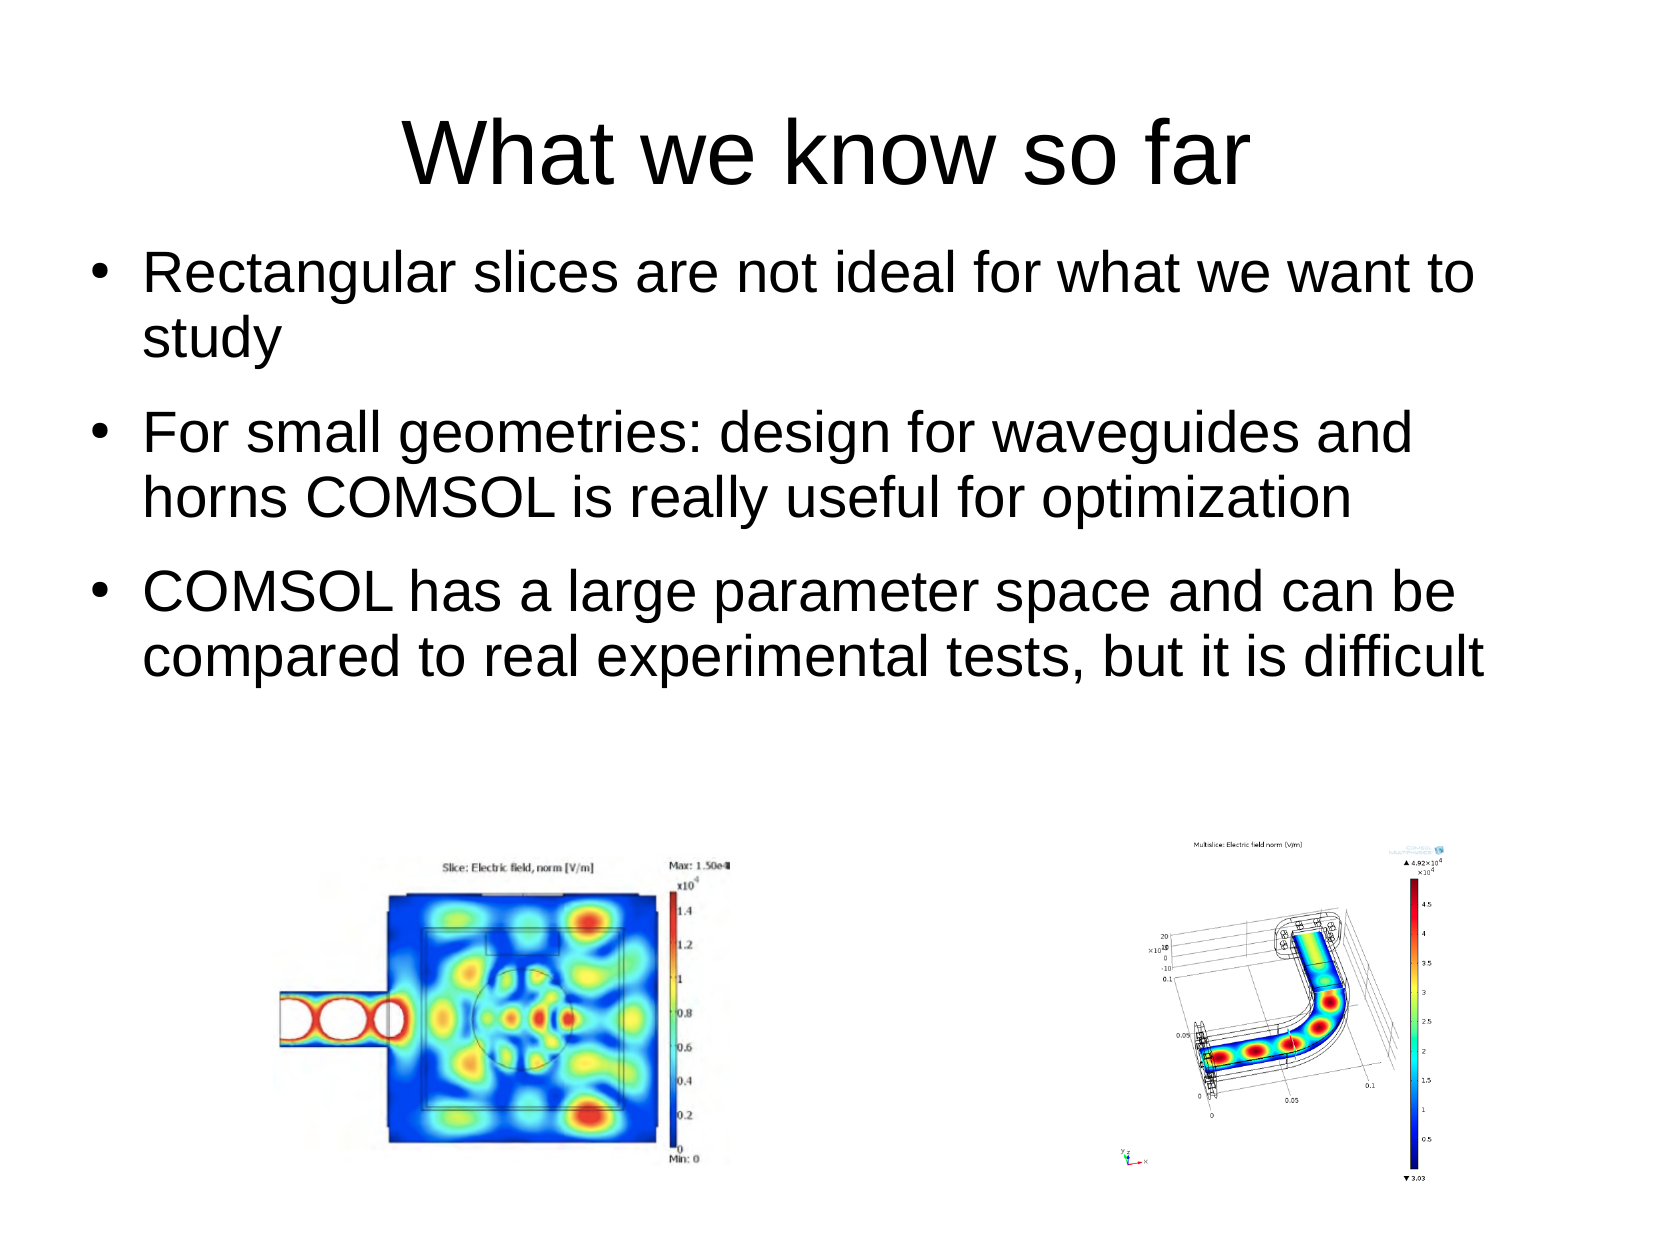

# What we know so far
Rectangular slices are not ideal for what we want to study
For small geometries: design for waveguides and horns COMSOL is really useful for optimization
COMSOL has a large parameter space and can be compared to real experimental tests, but it is difficult